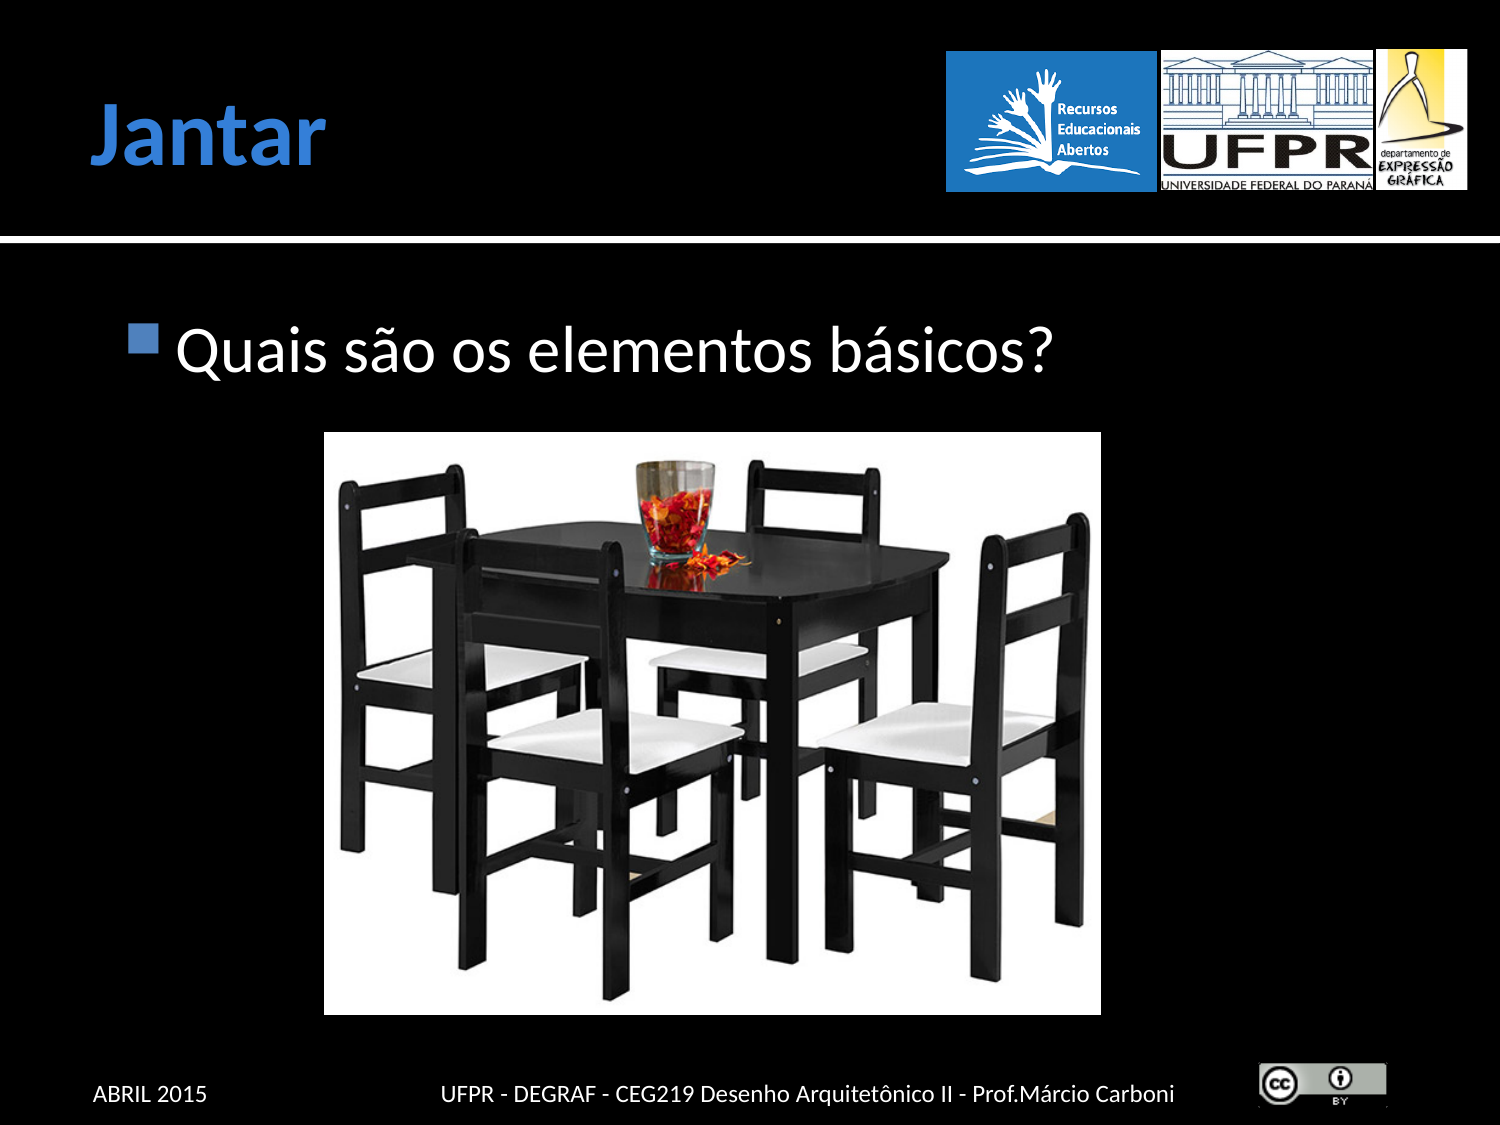

# Jantar
Quais são os elementos básicos?
ABRIL 2015
UFPR - DEGRAF - CEG219 Desenho Arquitetônico II - Prof.Márcio Carboni